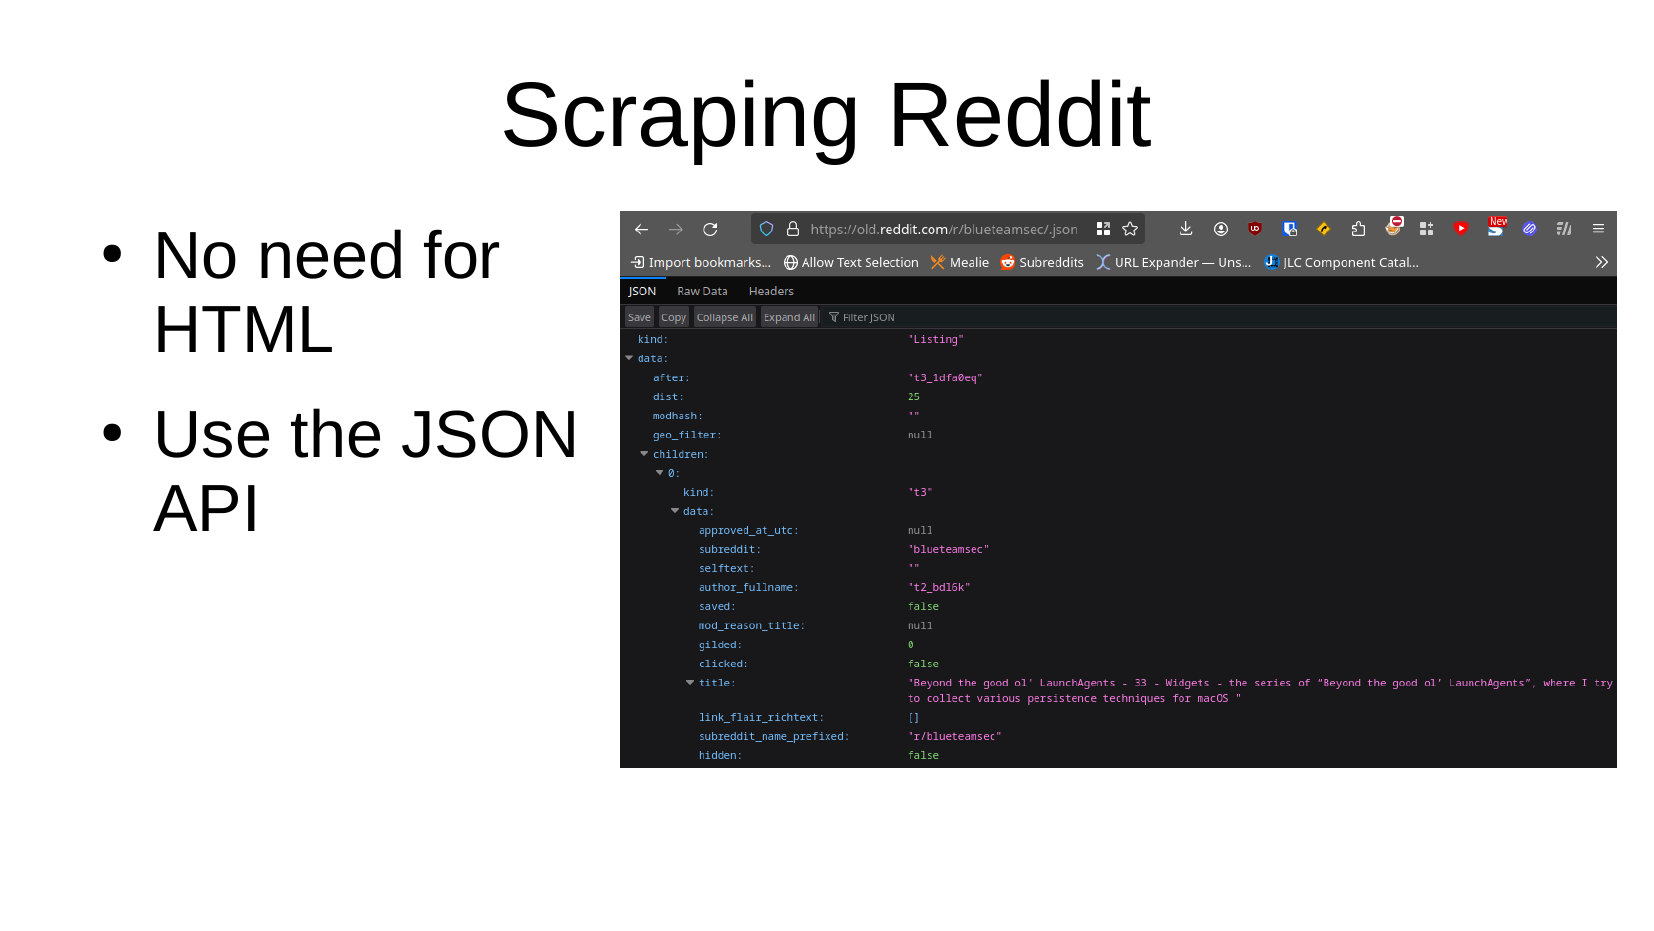

# Scraping Reddit
No need for HTML
Use the JSON API